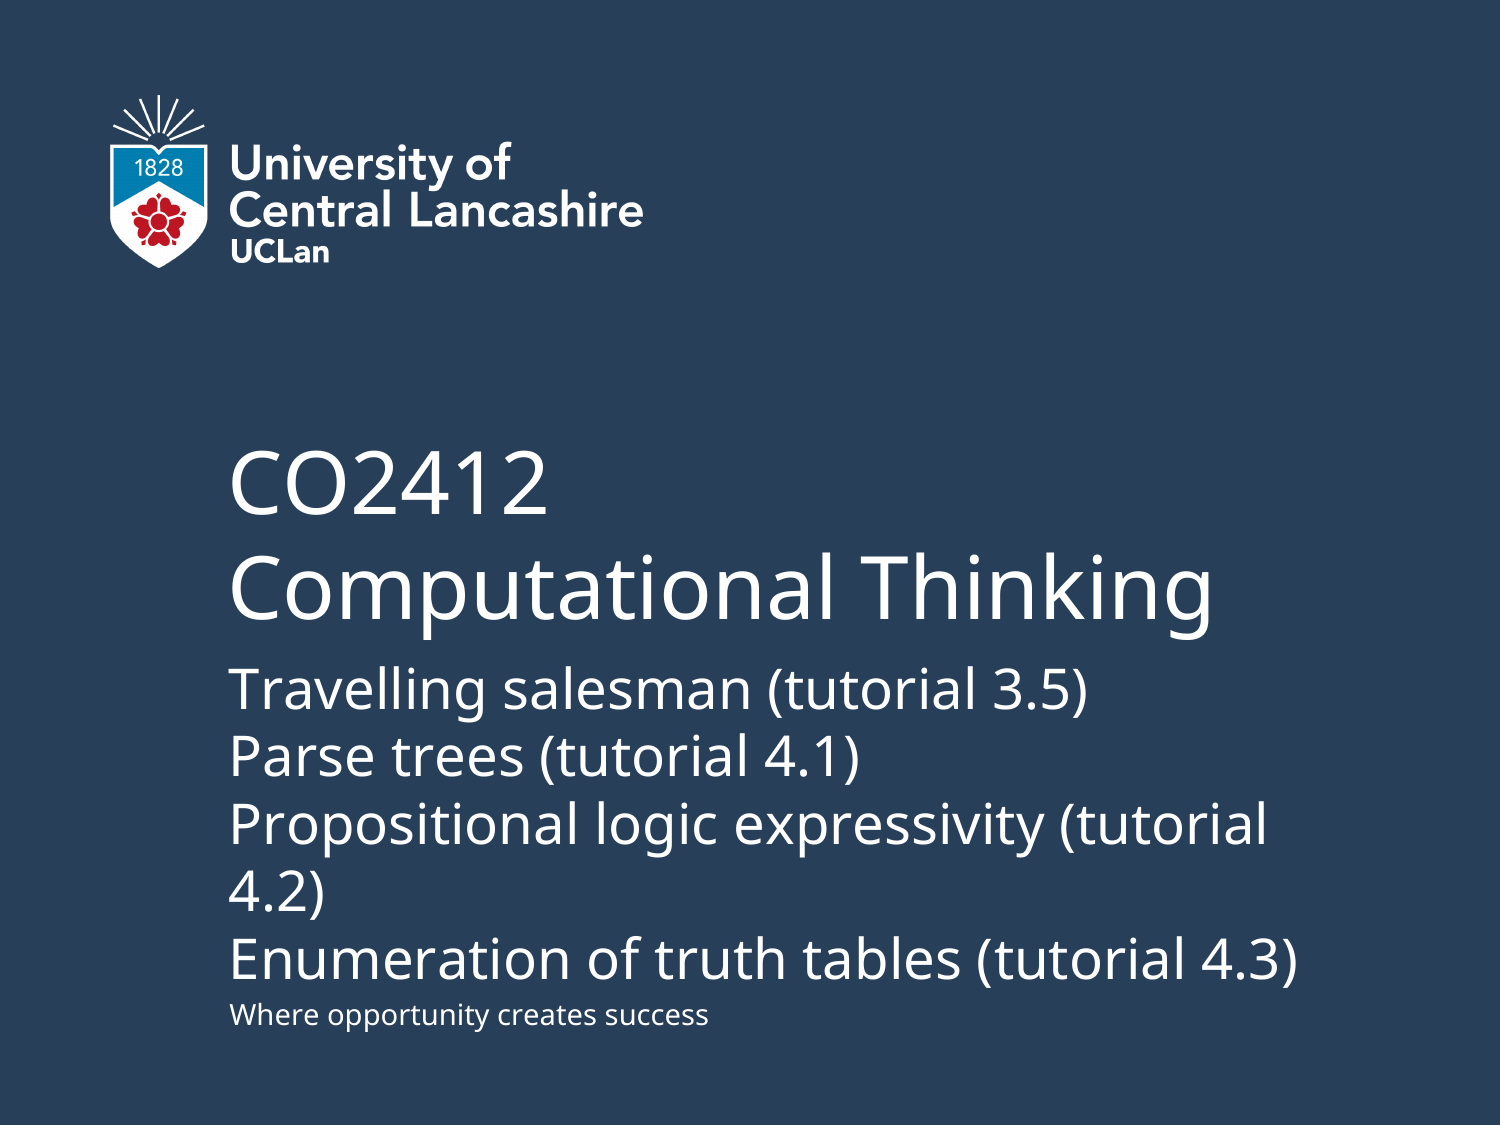

CO2412
Computational Thinking
Travelling salesman (tutorial 3.5)
Parse trees (tutorial 4.1)
Propositional logic expressivity (tutorial 4.2)
Enumeration of truth tables (tutorial 4.3)